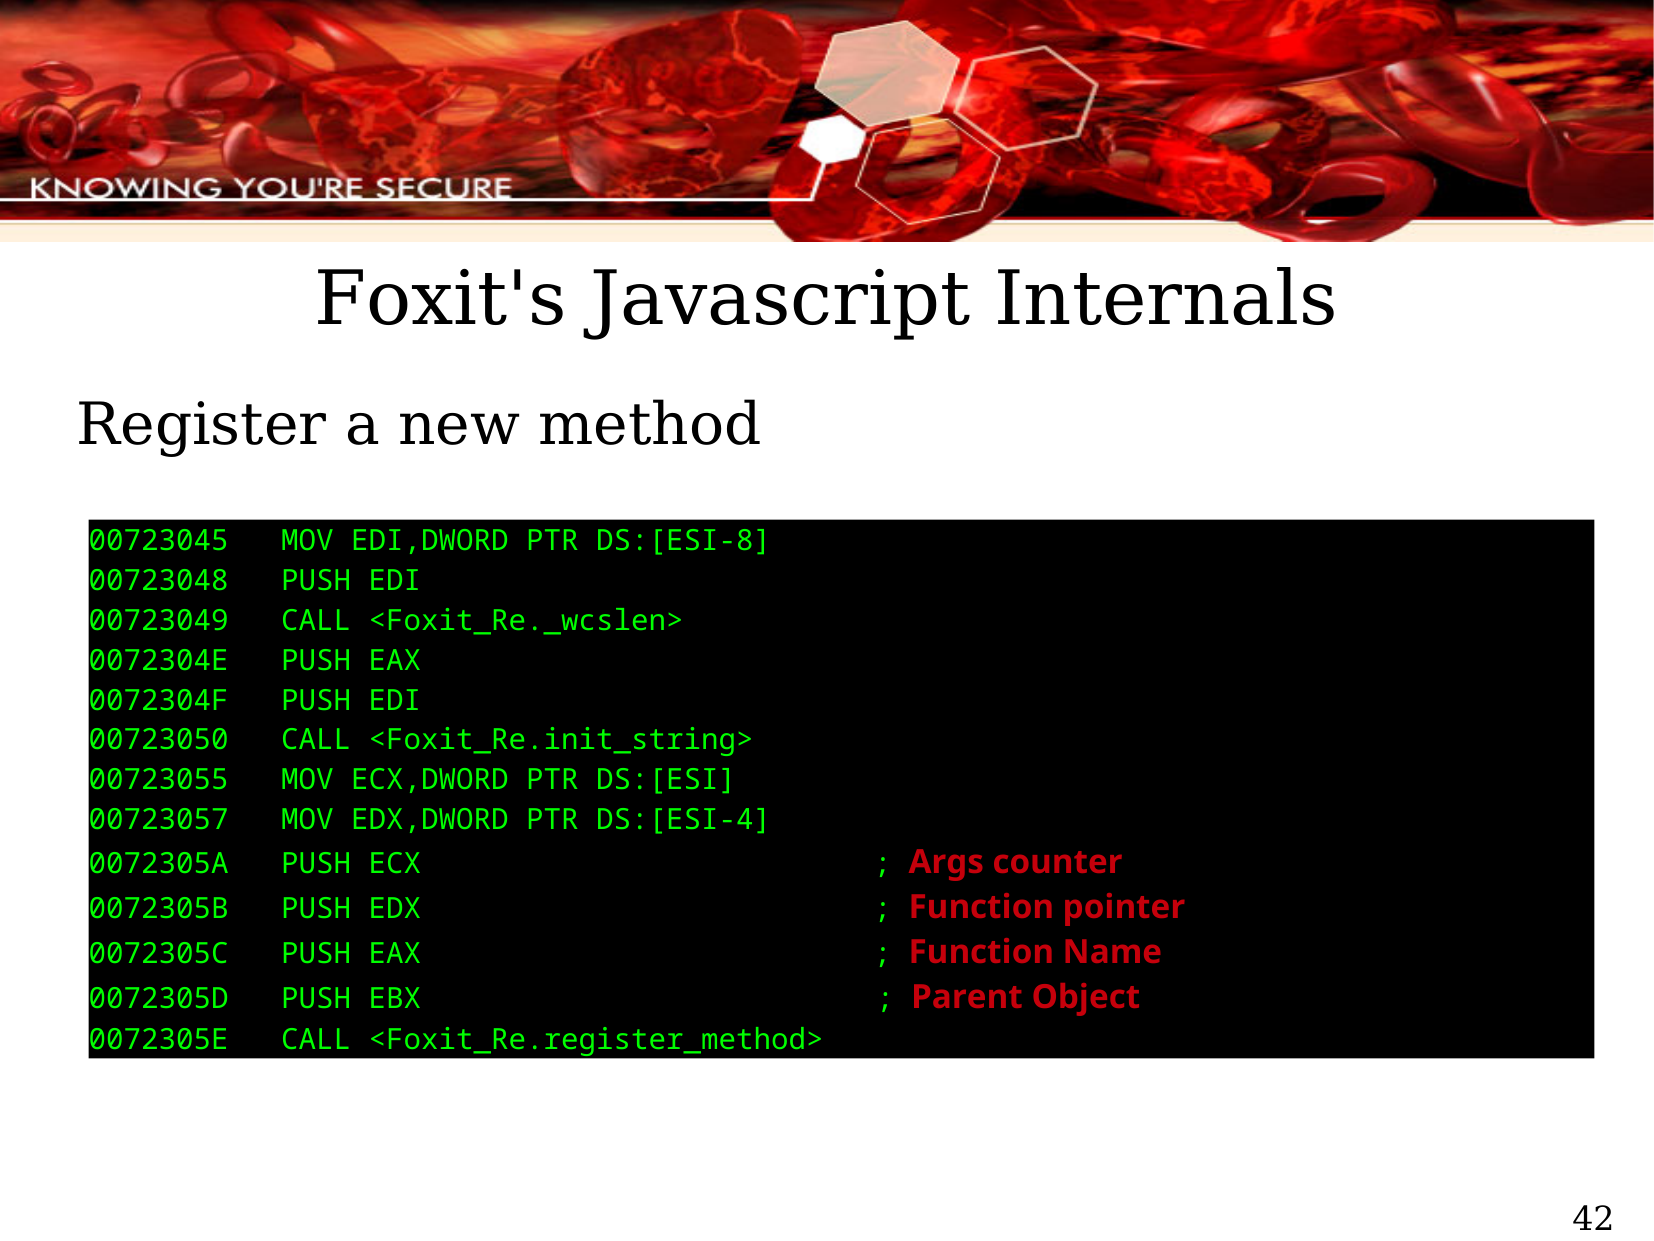

# Foxit's Javascript Internals
Register a new method
00723045 MOV EDI,DWORD PTR DS:[ESI-8]
00723048 PUSH EDI
00723049 CALL <Foxit_Re._wcslen>
0072304E PUSH EAX
0072304F PUSH EDI
00723050 CALL <Foxit_Re.init_string>
00723055 MOV ECX,DWORD PTR DS:[ESI]
00723057 MOV EDX,DWORD PTR DS:[ESI-4]
0072305A PUSH ECX						 ; Args counter
0072305B PUSH EDX						 ; Function pointer
0072305C PUSH EAX						 ; Function Name
0072305D PUSH EBX ; Parent Object
0072305E CALL <Foxit_Re.register_method>